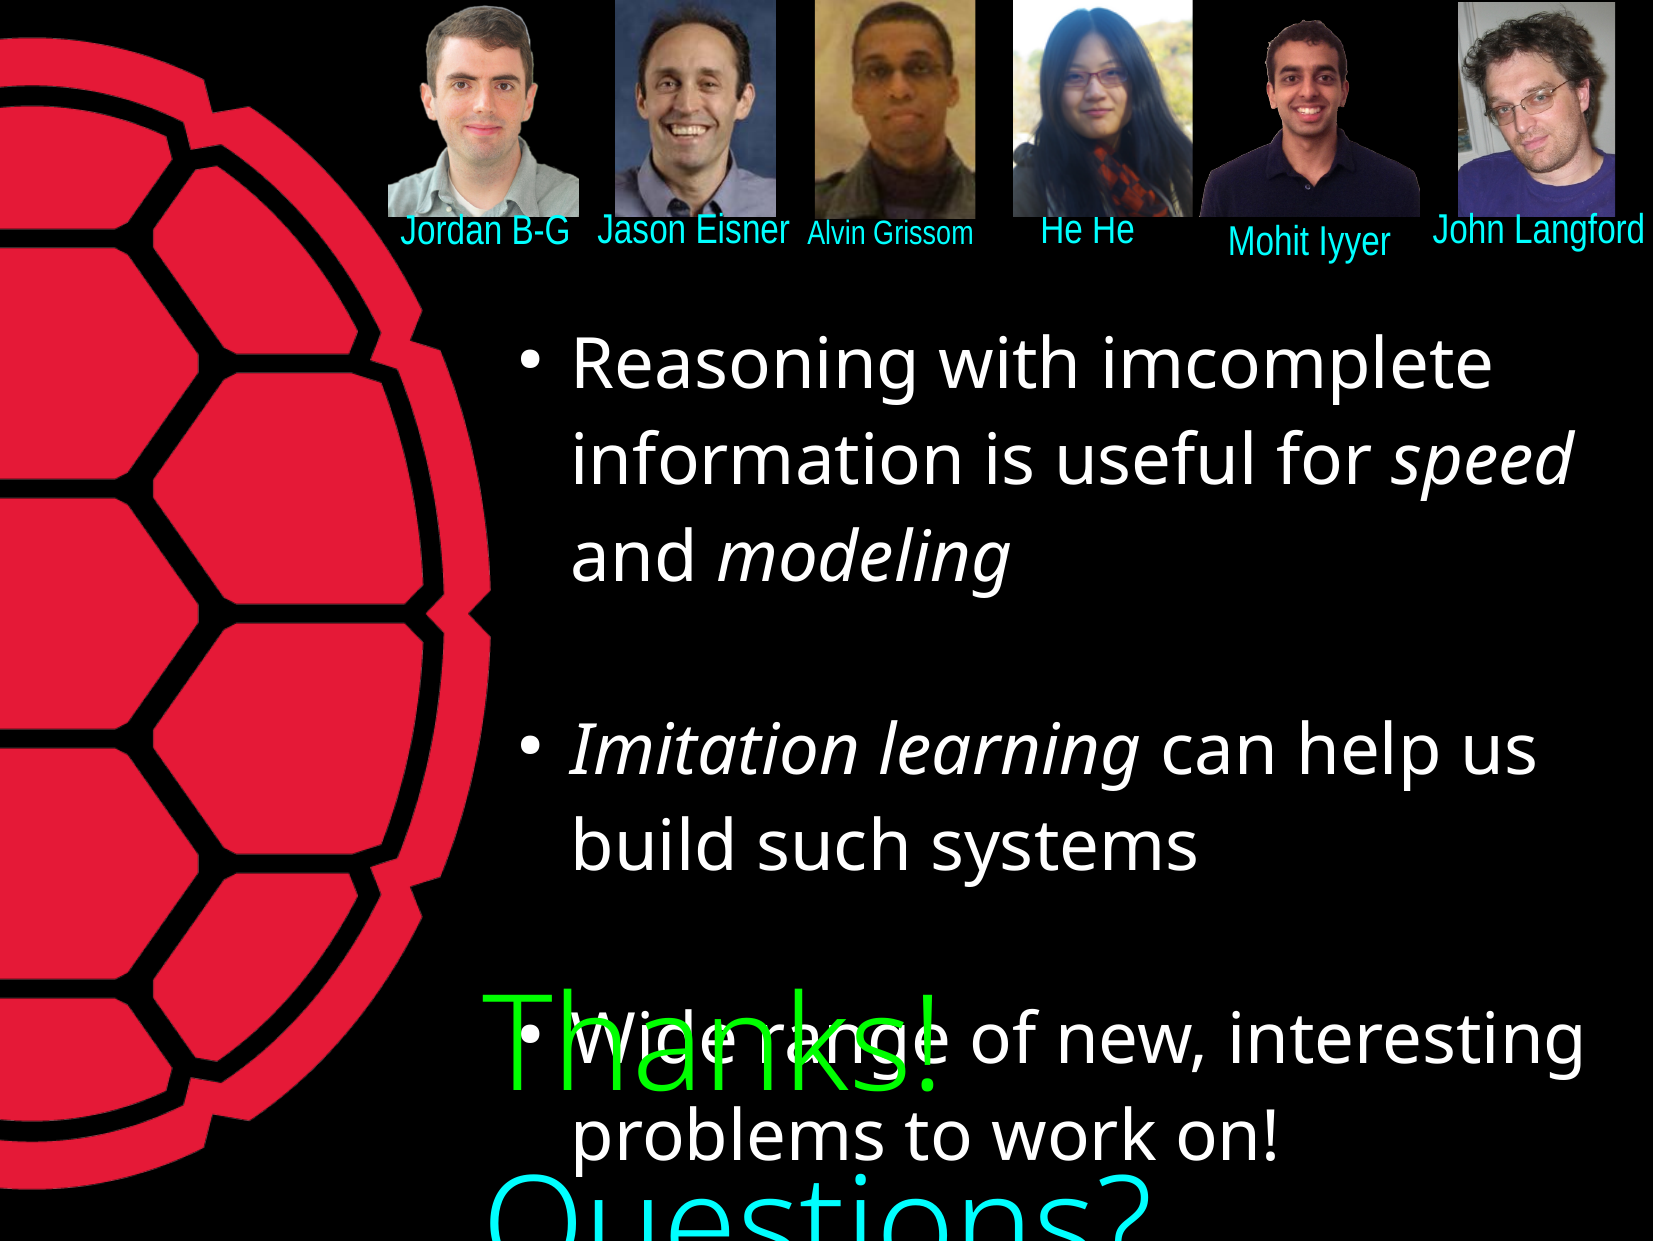

Jordan B-G
Alvin Grissom
Mohit Iyyer
He He
Jason Eisner
John Langford
# Reasoning with imcomplete information is useful for speed and modeling
Imitation learning can help us build such systems
Wide range of new, interesting problems to work on!
Thanks! Questions?